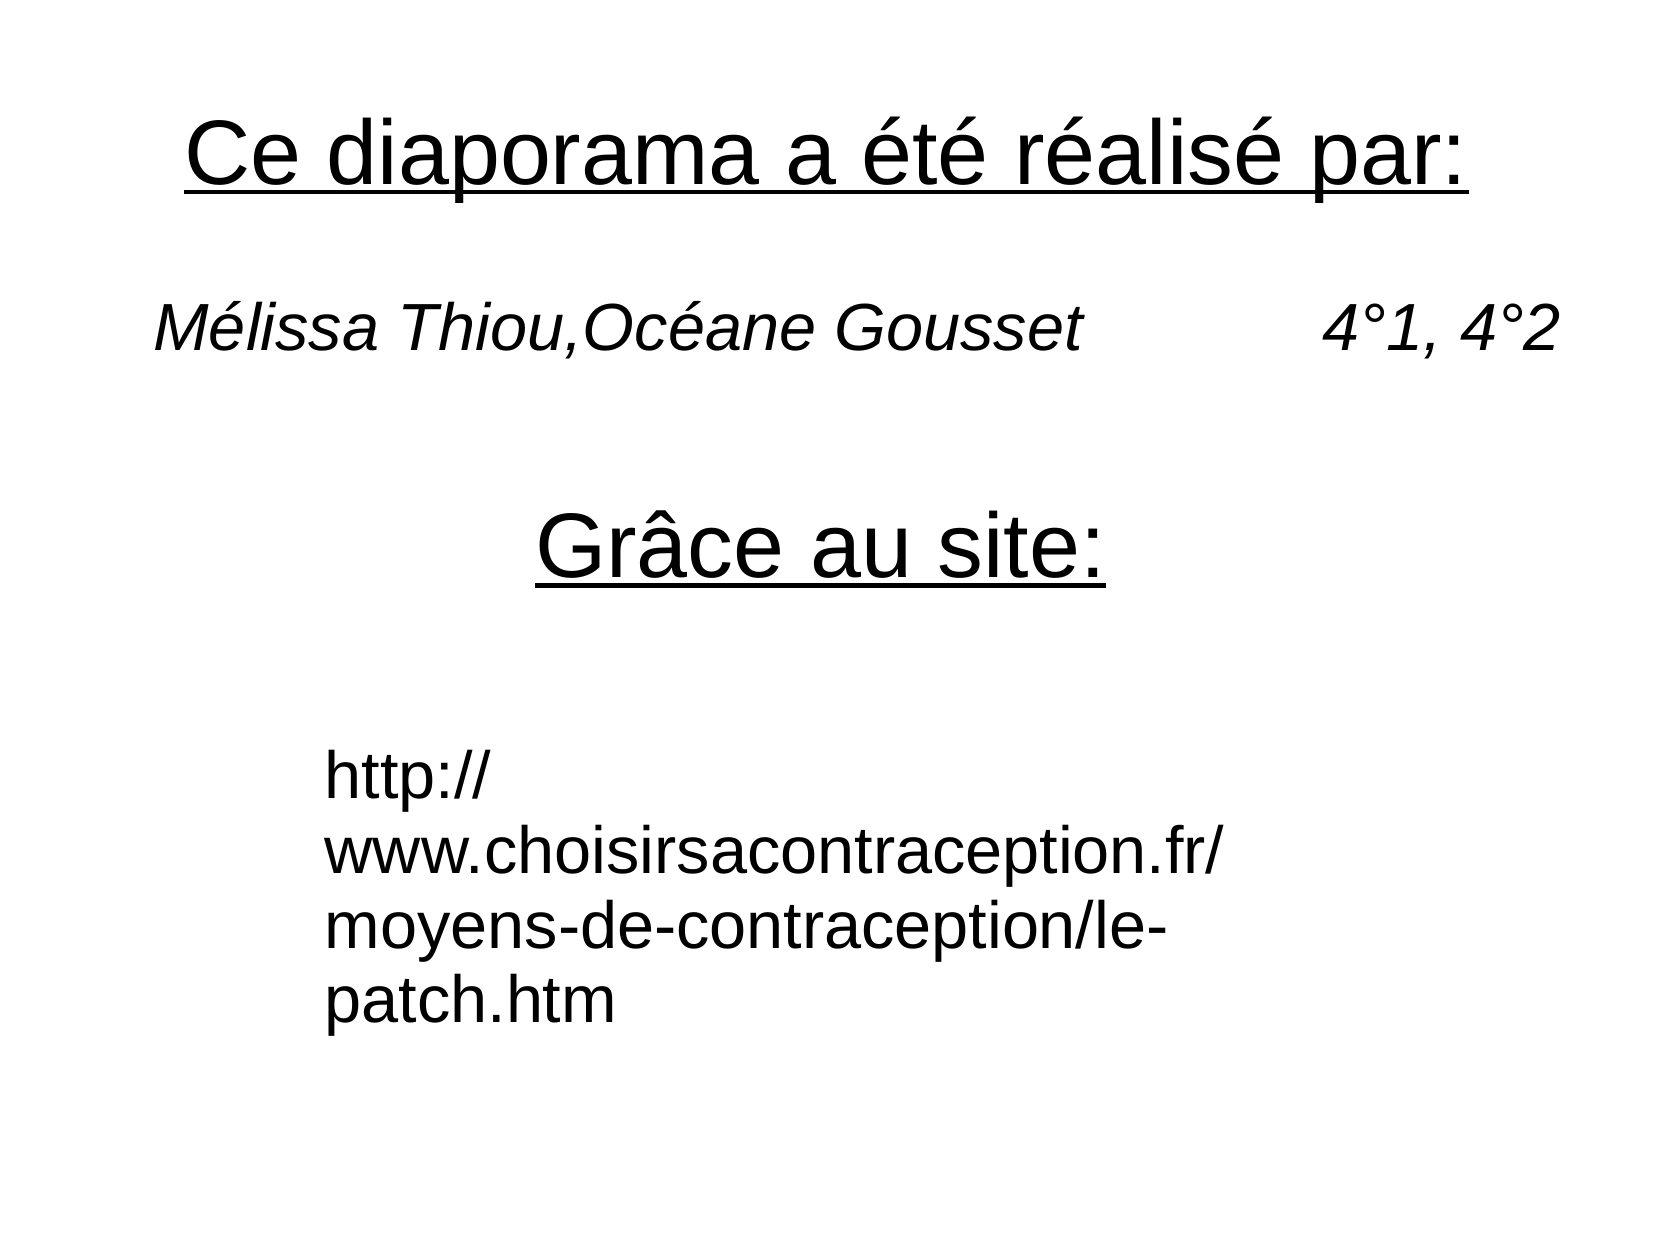

# Ce diaporama a été réalisé par:
Mélissa Thiou,Océane Gousset 4°1, 4°2
Grâce au site:
http://www.choisirsacontraception.fr/moyens-de-contraception/le-patch.htm